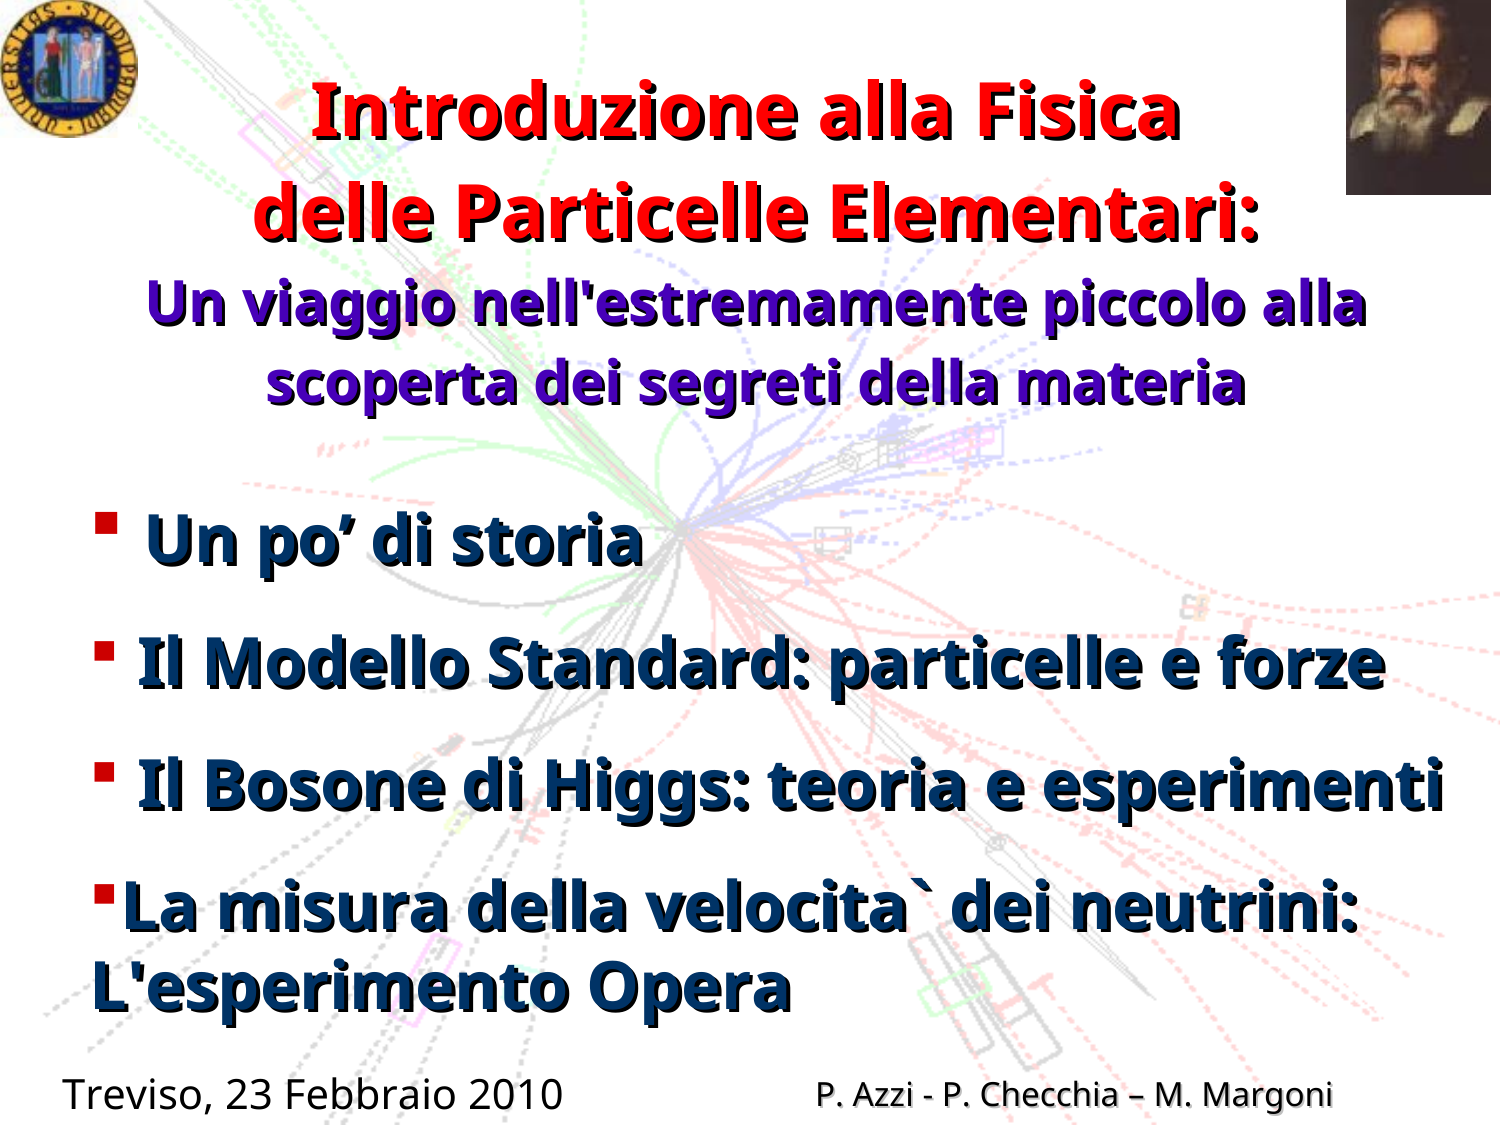

# Introduzione alla Fisica delle Particelle Elementari: Un viaggio nell'estremamente piccolo alla scoperta dei segreti della materia
 Un po’ di storia
 Il Modello Standard: particelle e forze
 Il Bosone di Higgs: teoria e esperimenti
La misura della velocita` dei neutrini: L'esperimento Opera